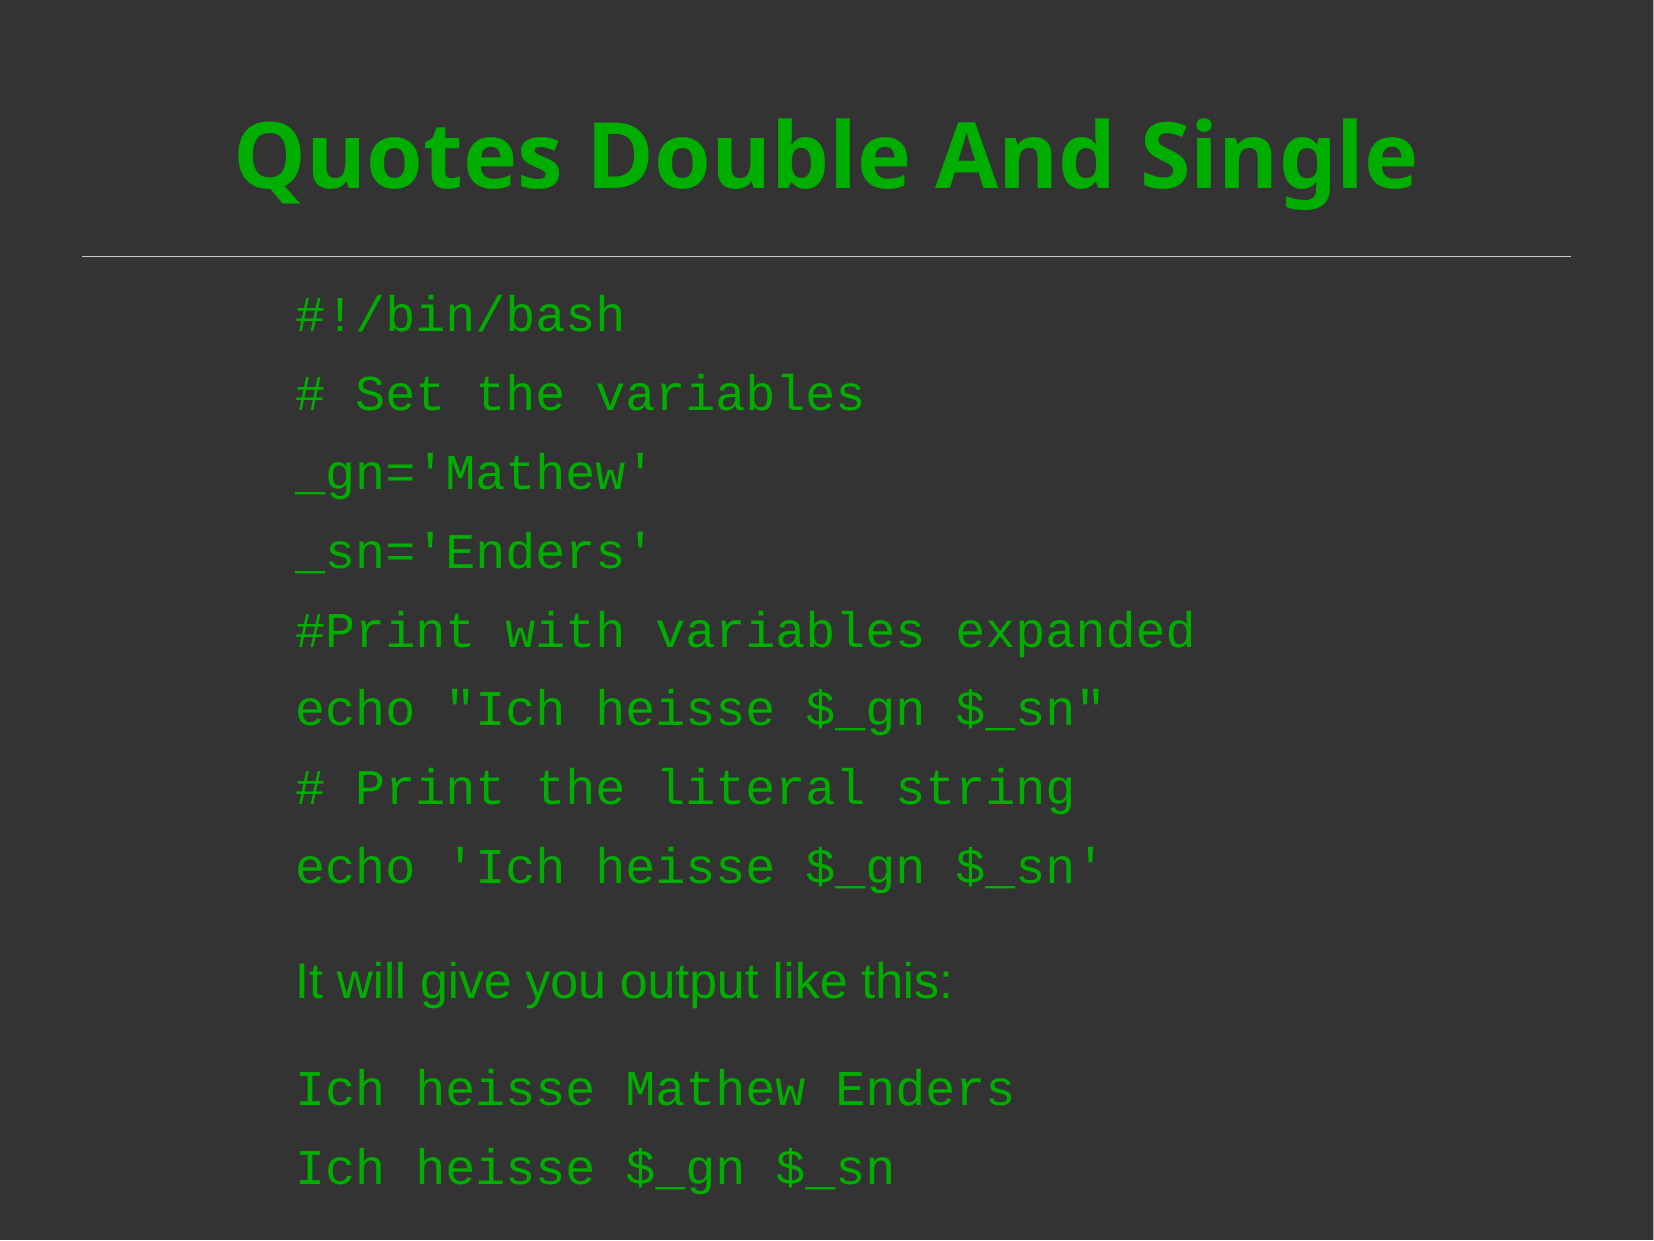

# Quotes Double And Single
#!/bin/bash
# Set the variables
_gn='Mathew'
_sn='Enders'
#Print with variables expanded
echo "Ich heisse $_gn $_sn"
# Print the literal string
echo 'Ich heisse $_gn $_sn'
It will give you output like this:
Ich heisse Mathew Enders
Ich heisse $_gn $_sn